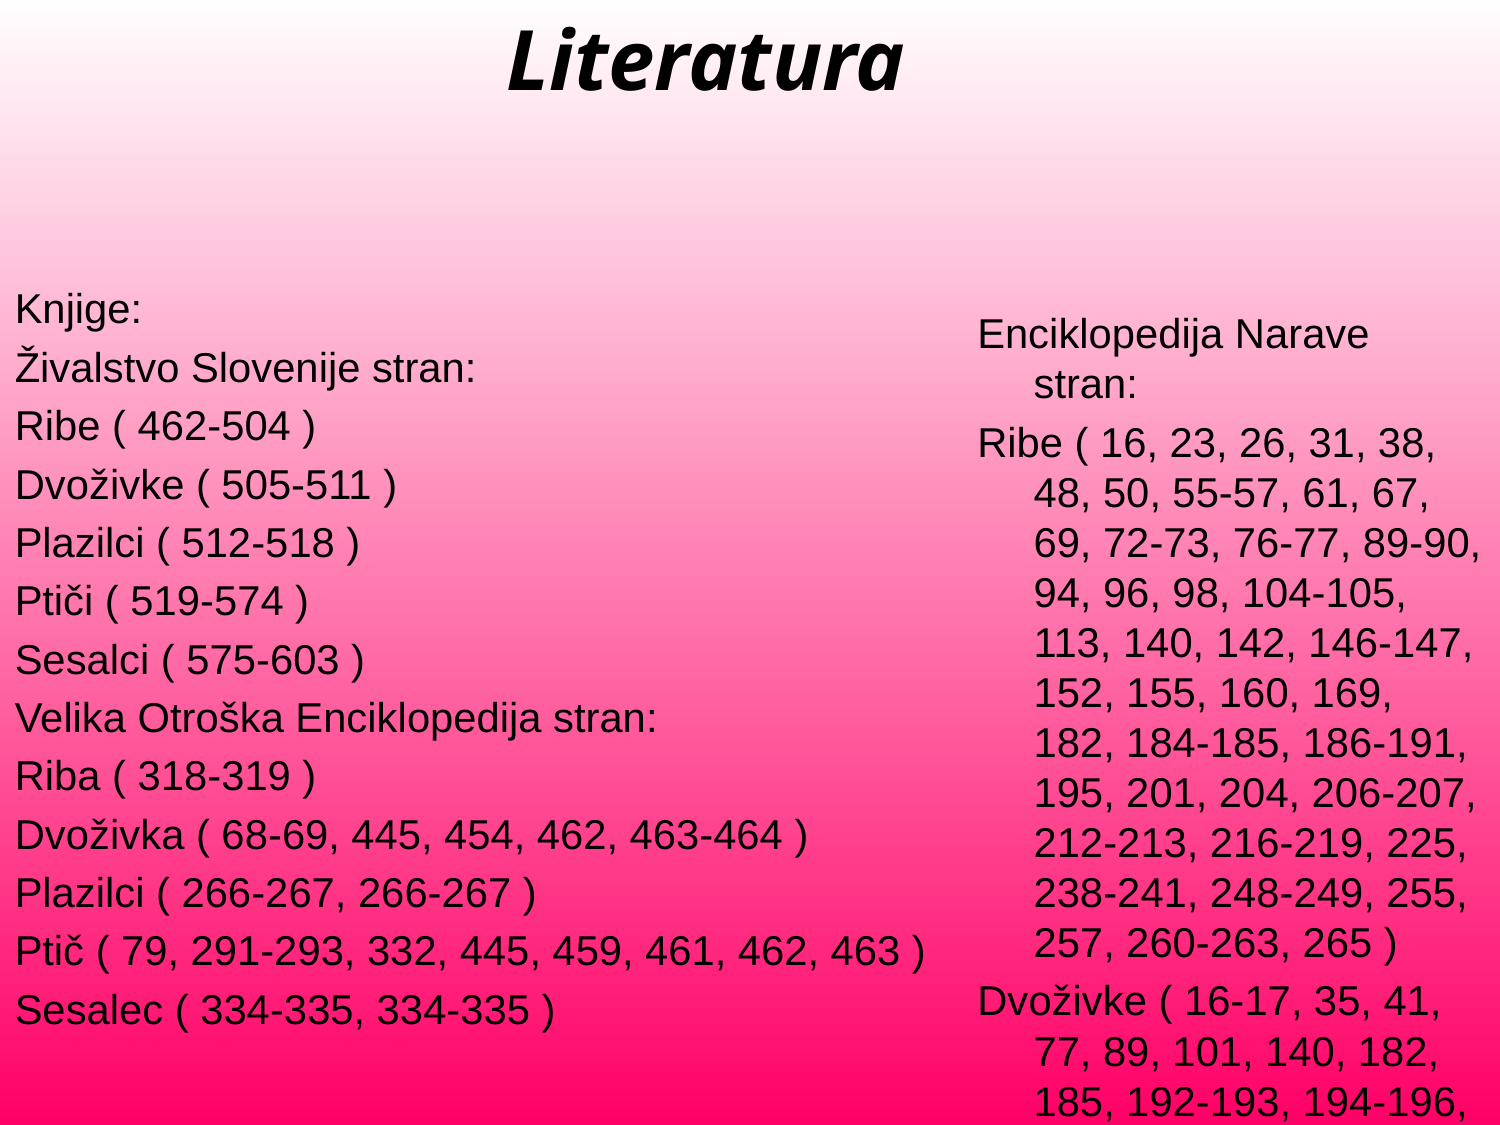

Literatura
Knjige:
Živalstvo Slovenije stran:
Ribe ( 462-504 )
Dvoživke ( 505-511 )
Plazilci ( 512-518 )
Ptiči ( 519-574 )
Sesalci ( 575-603 )
Velika Otroška Enciklopedija stran:
Riba ( 318-319 )
Dvoživka ( 68-69, 445, 454, 462, 463-464 )
Plazilci ( 266-267, 266-267 )
Ptič ( 79, 291-293, 332, 445, 459, 461, 462, 463 )
Sesalec ( 334-335, 334-335 )
Enciklopedija Narave stran:
Ribe ( 16, 23, 26, 31, 38, 48, 50, 55-57, 61, 67, 69, 72-73, 76-77, 89-90, 94, 96, 98, 104-105, 113, 140, 142, 146-147, 152, 155, 160, 169, 182, 184-185, 186-191, 195, 201, 204, 206-207, 212-213, 216-219, 225, 238-241, 248-249, 255, 257, 260-263, 265 )
Dvoživke ( 16-17, 35, 41, 77, 89, 101, 140, 182, 185, 192-193, 194-196, 198, 207, 255, 289 )